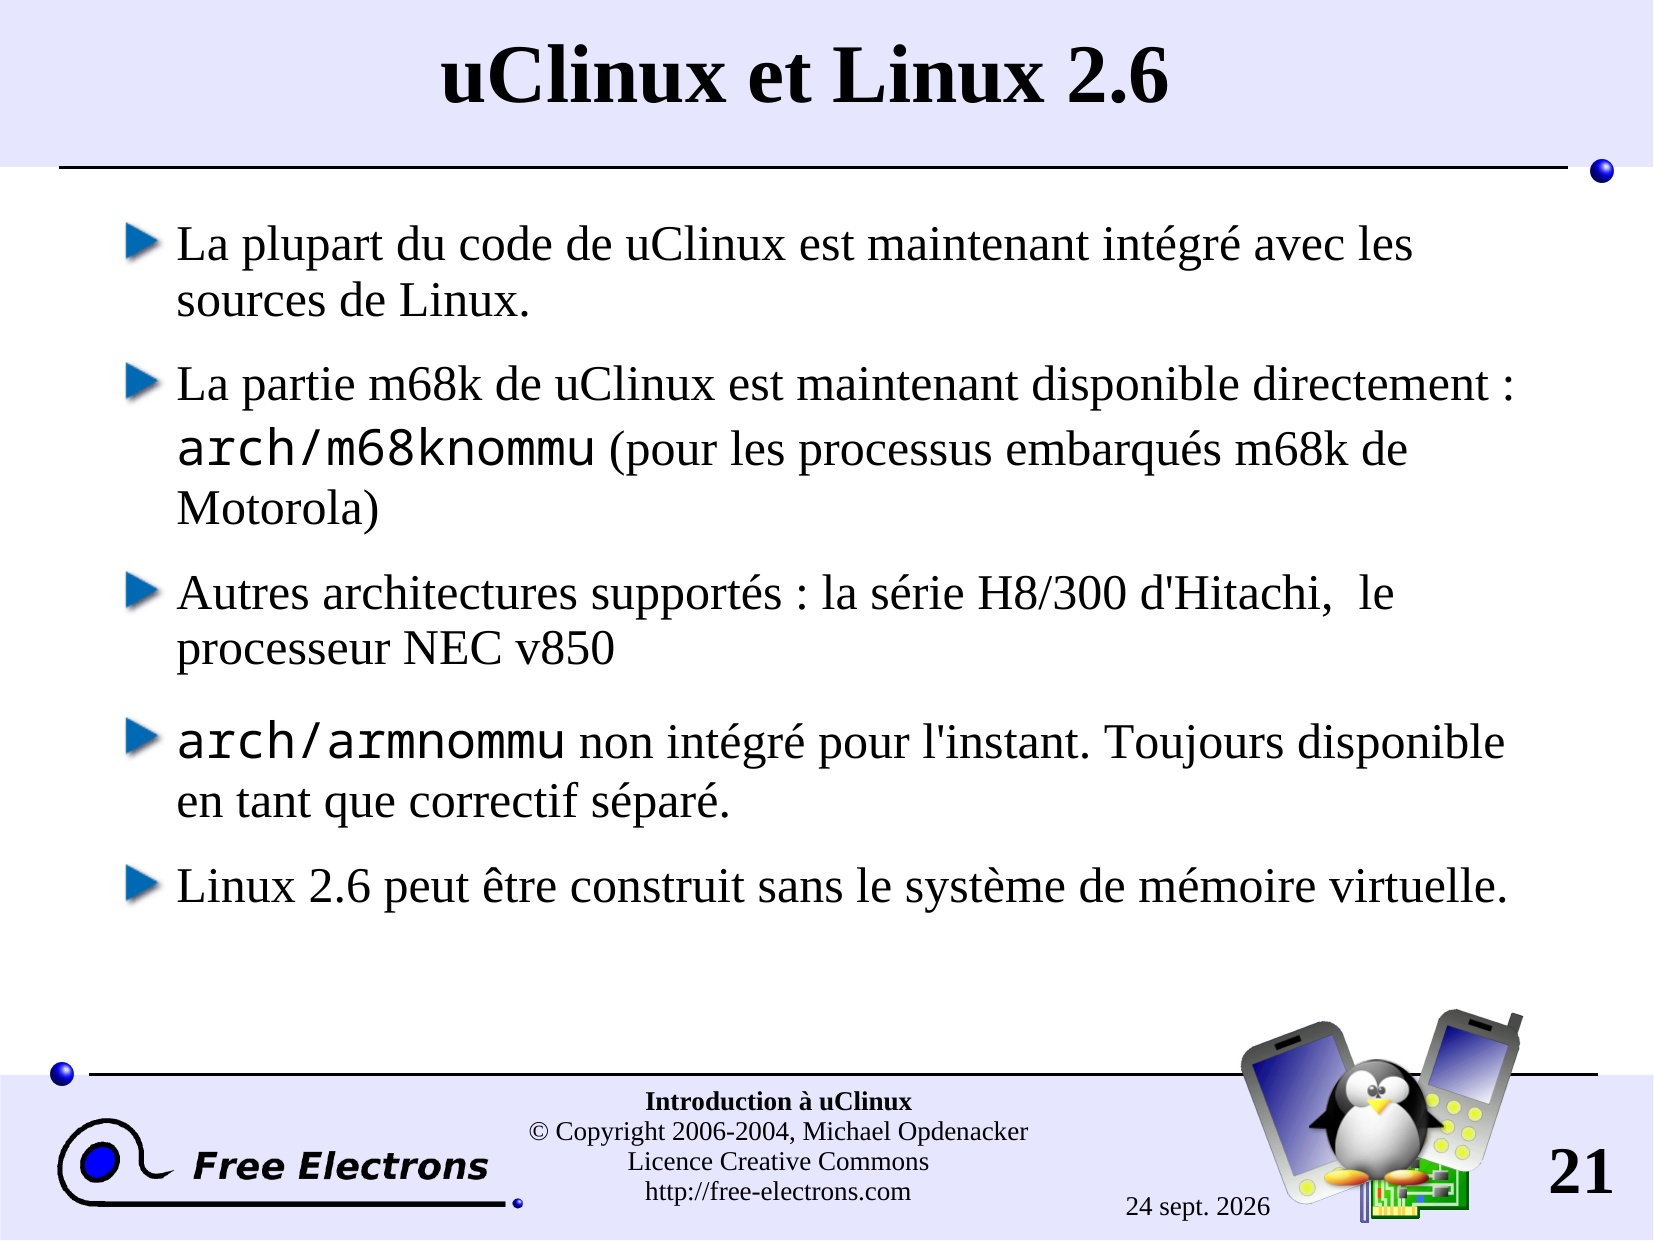

# uClinux et Linux 2.6
La plupart du code de uClinux est maintenant intégré avec les sources de Linux.
La partie m68k de uClinux est maintenant disponible directement : arch/m68knommu (pour les processus embarqués m68k de Motorola)
Autres architectures supportés : la série H8/300 d'Hitachi, le processeur NEC v850
arch/armnommu non intégré pour l'instant. Toujours disponible en tant que correctif séparé.
Linux 2.6 peut être construit sans le système de mémoire virtuelle.